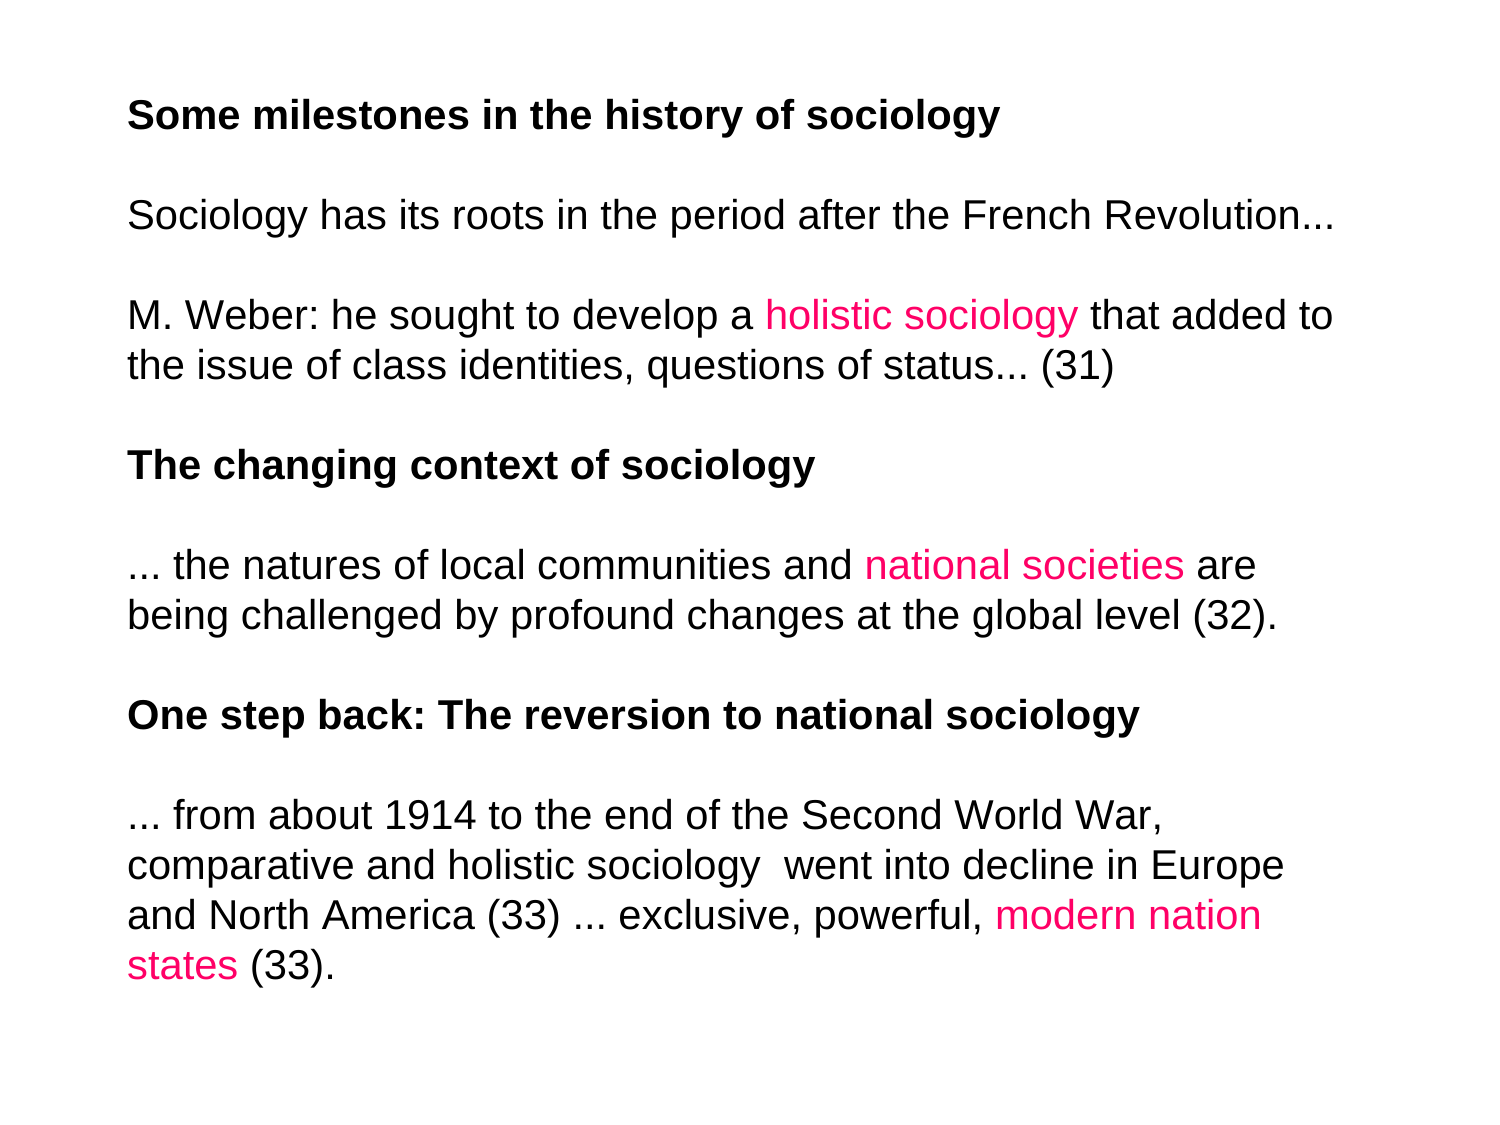

Some milestones in the history of sociology
Sociology has its roots in the period after the French Revolution...
M. Weber: he sought to develop a holistic sociology that added to the issue of class identities, questions of status... (31)
The changing context of sociology
... the natures of local communities and national societies are being challenged by profound changes at the global level (32).
One step back: The reversion to national sociology
... from about 1914 to the end of the Second World War, comparative and holistic sociology went into decline in Europe and North America (33) ... exclusive, powerful, modern nation states (33).